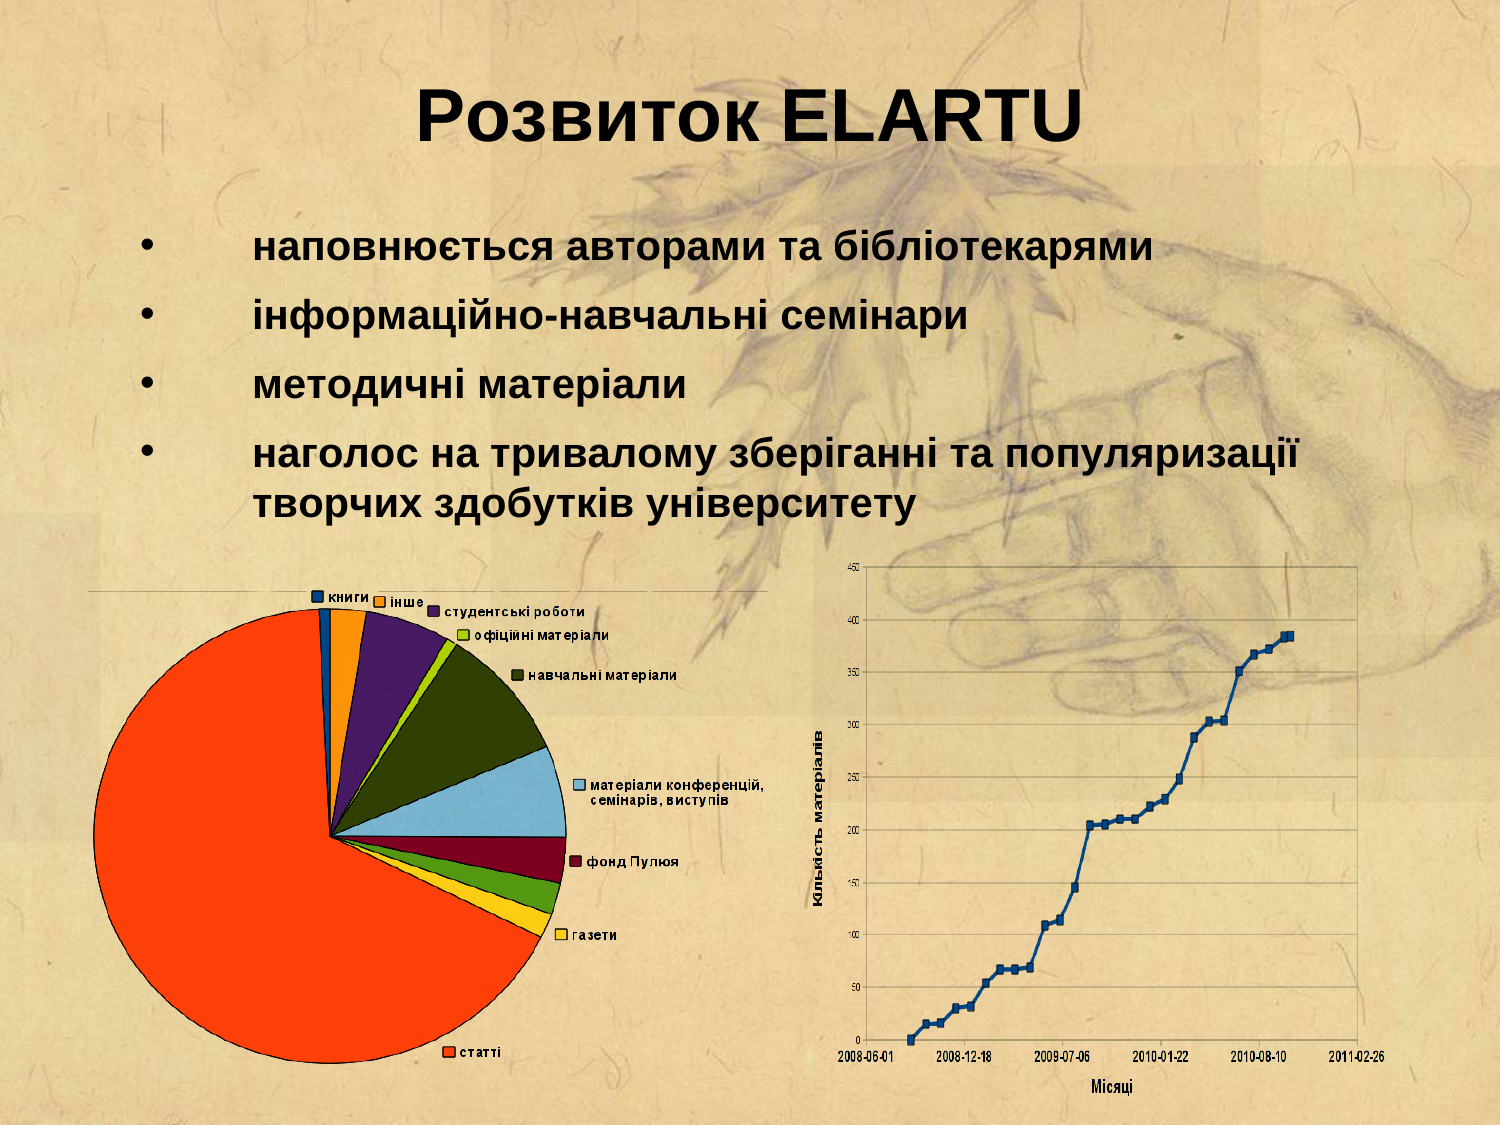

# Розвиток ELARTU
наповнюється авторами та бібліотекарями
інформаційно-навчальні семінари
методичні матеріали
наголос на тривалому зберіганні та популяризації творчих здобутків університету